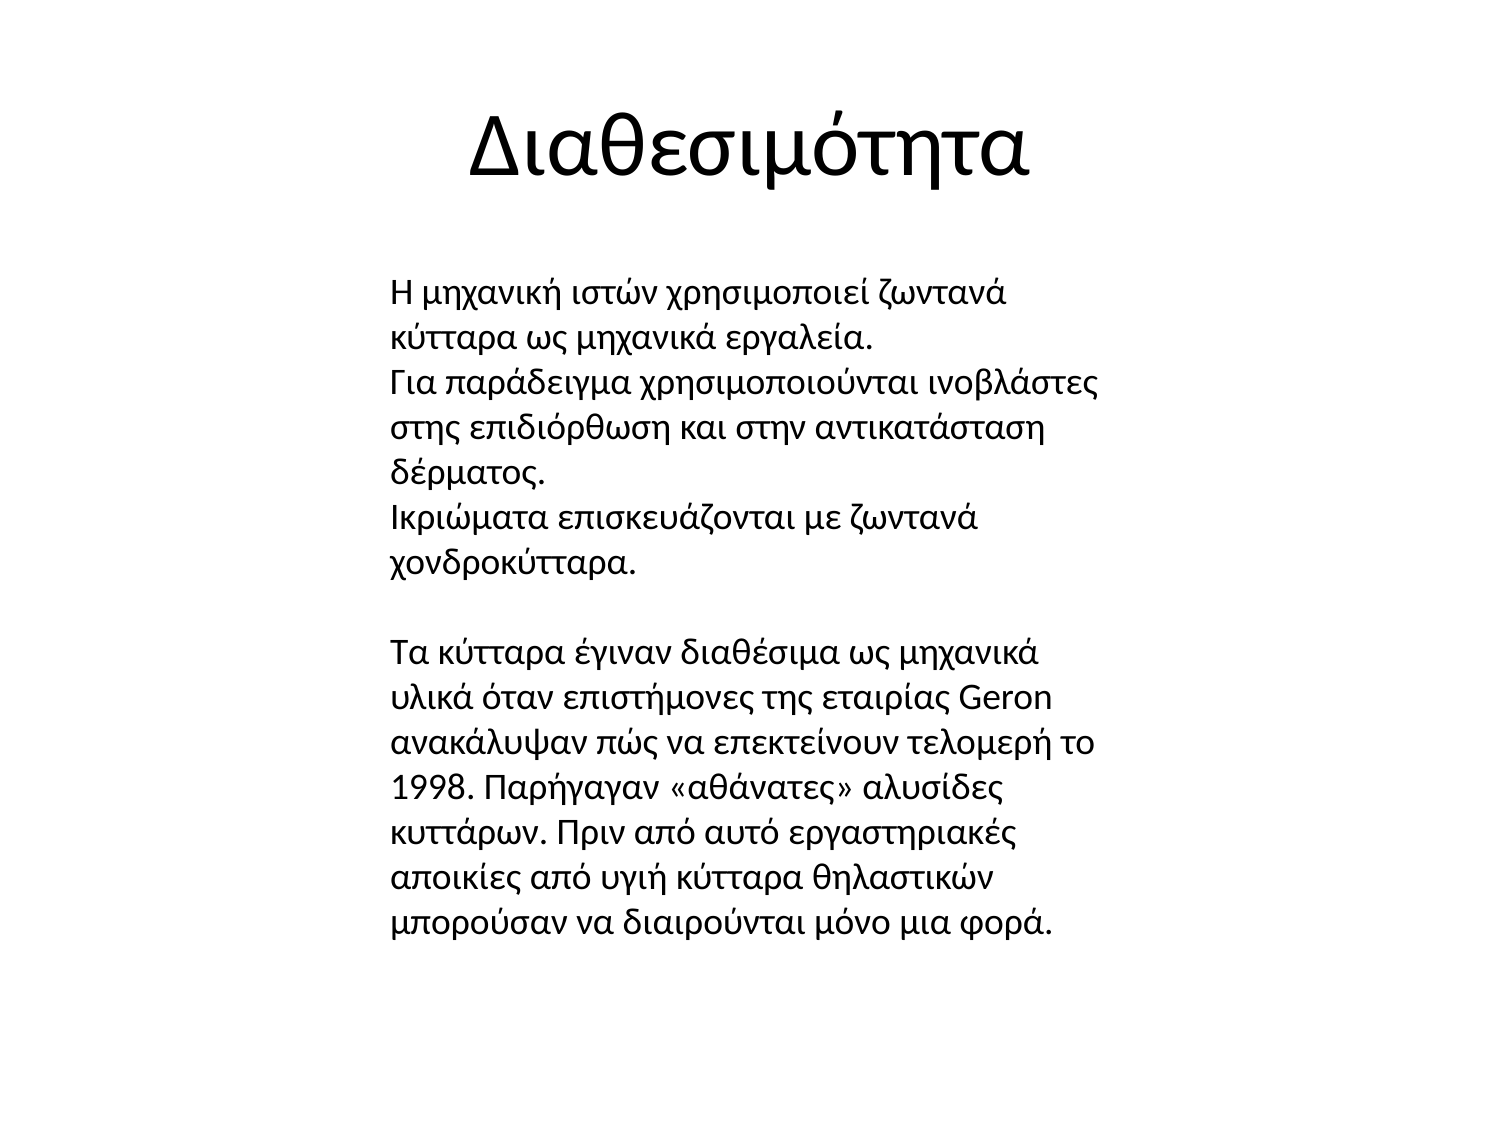

# Διαθεσιμότητα
Η μηχανική ιστών χρησιμοποιεί ζωντανά κύτταρα ως μηχανικά εργαλεία.
Για παράδειγμα χρησιμοποιούνται ινοβλάστες στης επιδιόρθωση και στην αντικατάσταση δέρματος.
Ικριώματα επισκευάζονται με ζωντανά χονδροκύτταρα.
Τα κύτταρα έγιναν διαθέσιμα ως μηχανικά υλικά όταν επιστήμονες της εταιρίας Geron ανακάλυψαν πώς να επεκτείνουν τελομερή το 1998. Παρήγαγαν «αθάνατες» αλυσίδες κυττάρων. Πριν από αυτό εργαστηριακές αποικίες από υγιή κύτταρα θηλαστικών μπορούσαν να διαιρούνται μόνο μια φορά.